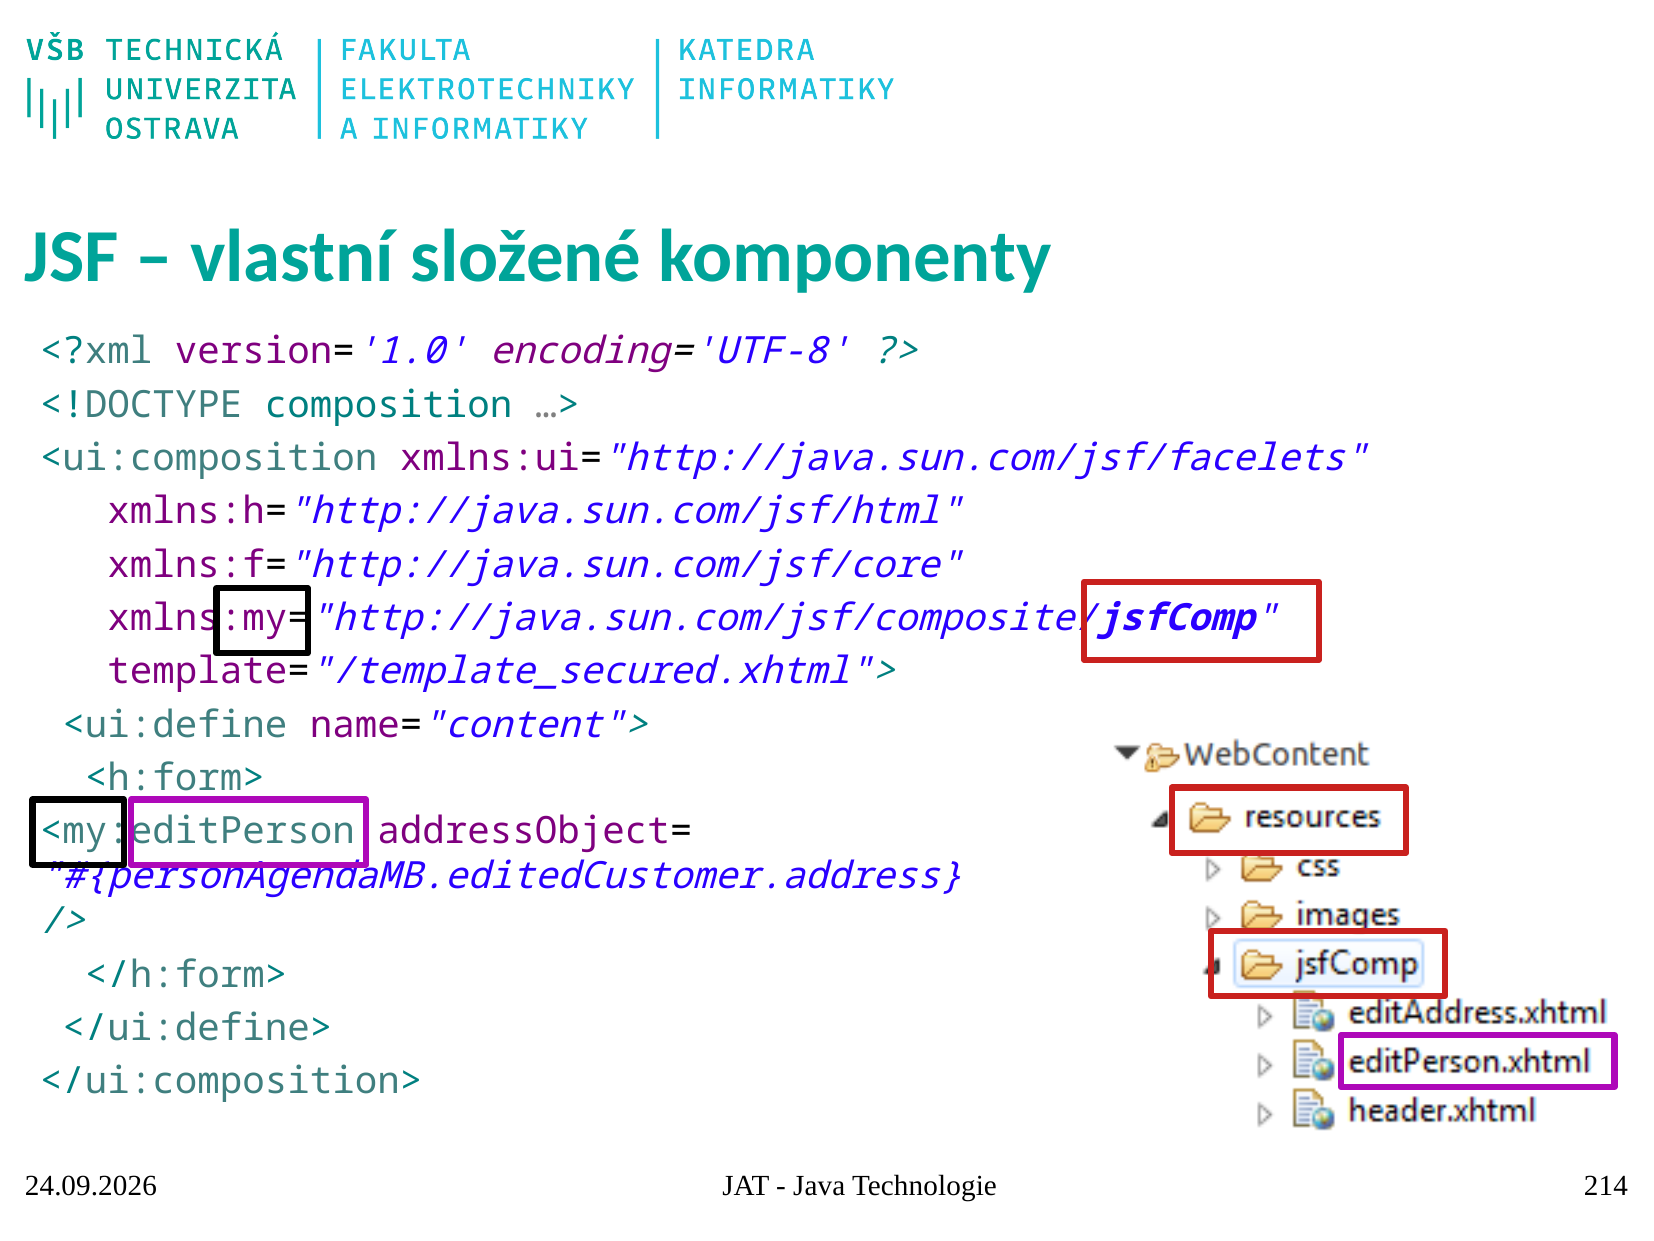

JSF – vlastní složené komponenty
# <?xml version='1.0' encoding='UTF-8' ?>
<!DOCTYPE composition …>
<ui:composition xmlns:ui="http://java.sun.com/jsf/facelets"
 xmlns:h="http://java.sun.com/jsf/html"
 xmlns:f="http://java.sun.com/jsf/core"
 xmlns:my="http://java.sun.com/jsf/composite/jsfComp"
 template="/template_secured.xhtml">
 <ui:define name="content">
 <h:form>
<my:editPerson addressObject=
"#{personAgendaMB.editedCustomer.address}
/>
 </h:form>
 </ui:define>
</ui:composition>
JAT - Java Technologie
214